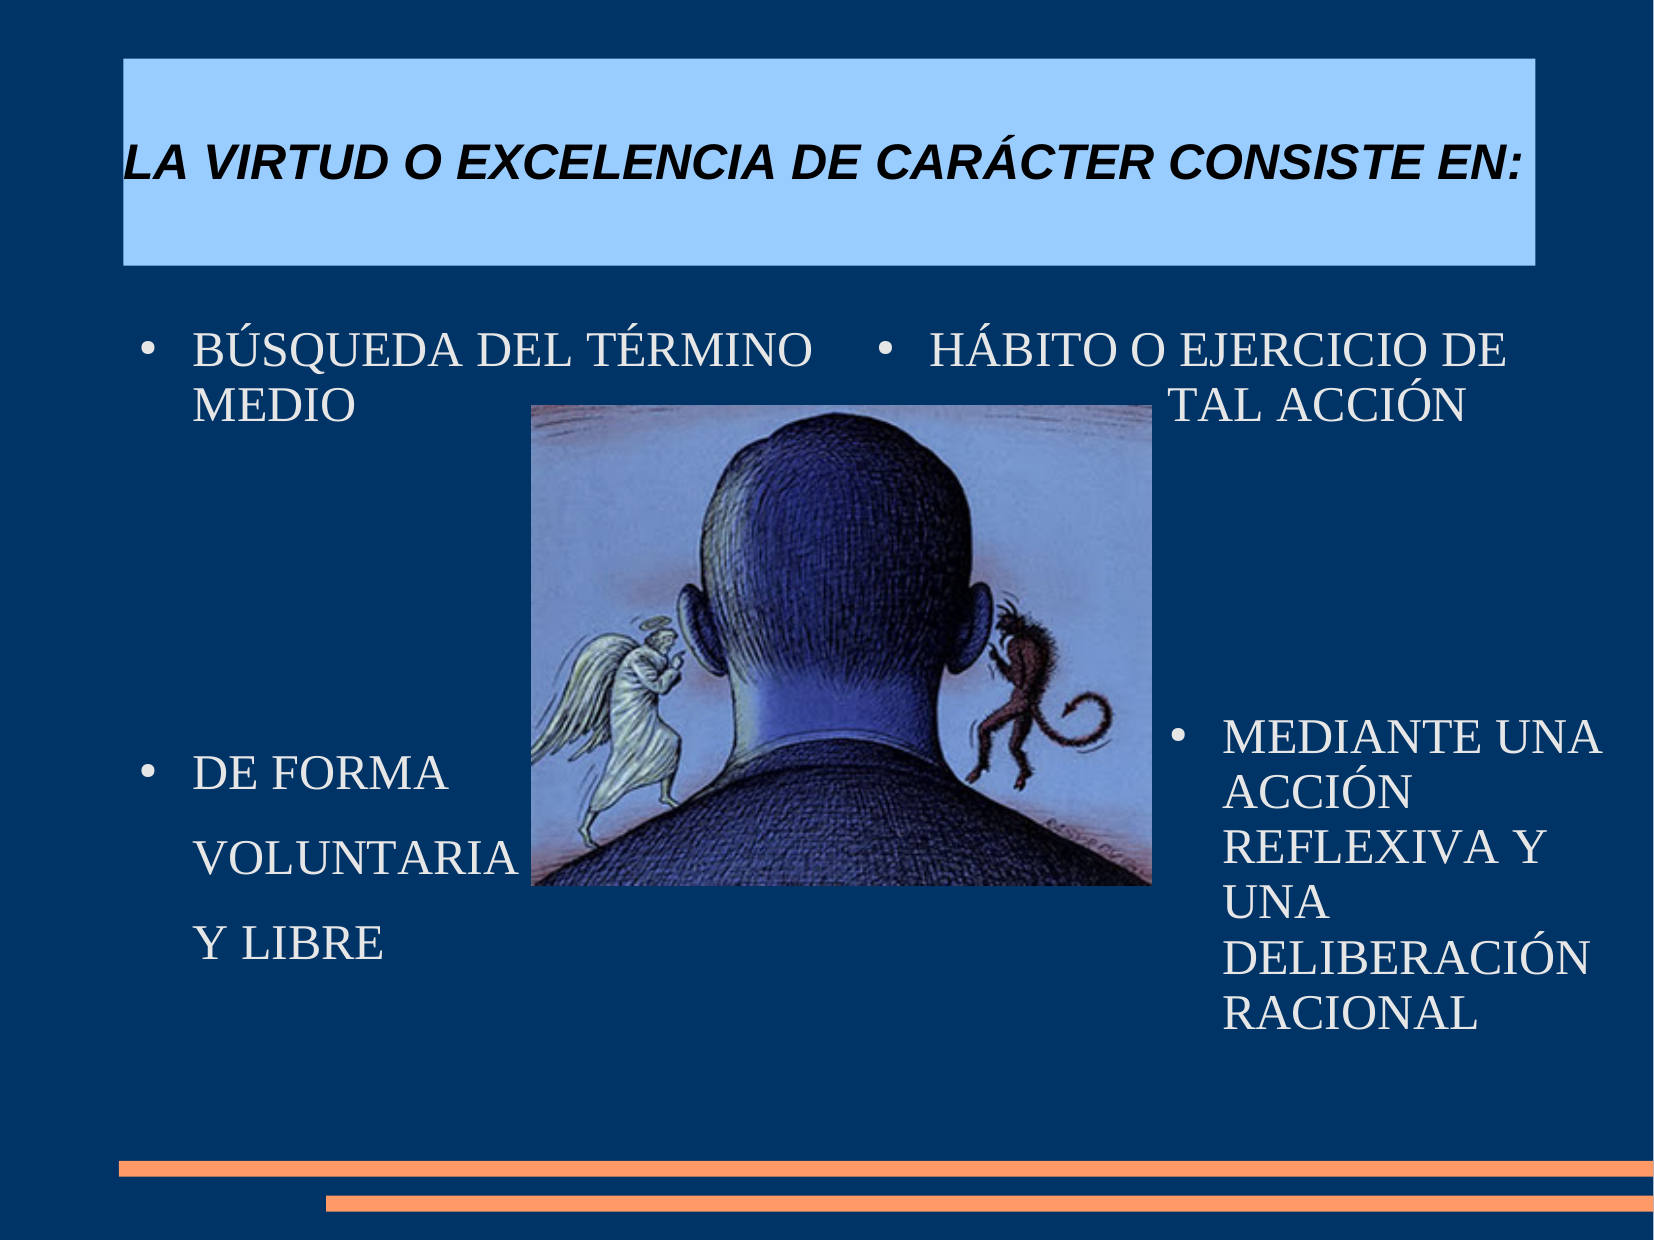

# LA VIRTUD O EXCELENCIA DE CARÁCTER CONSISTE EN:
BÚSQUEDA DEL TÉRMINO MEDIO
HÁBITO O EJERCICIO DE TAL ACCIÓN
MEDIANTE UNA ACCIÓN REFLEXIVA Y UNA DELIBERACIÓN RACIONAL
DE FORMA
VOLUNTARIA
Y LIBRE